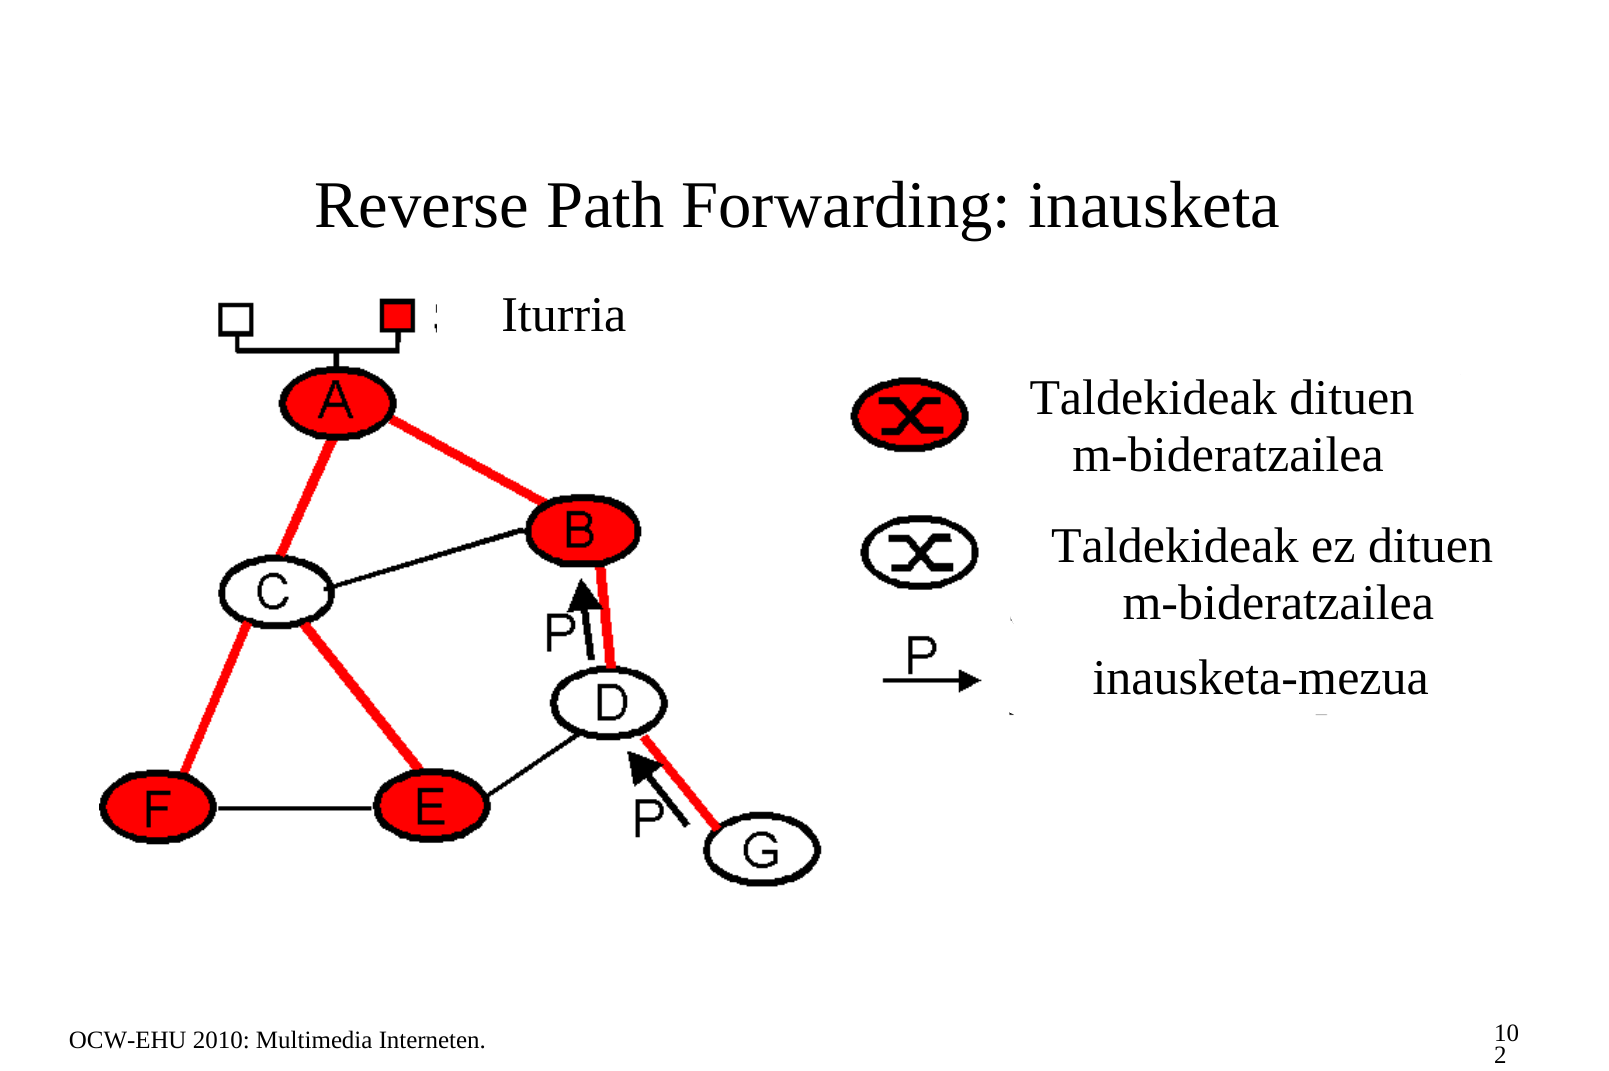

# Reverse Path Forwarding: inausketa
Iturria
Taldekideak dituen
m-bideratzailea
Taldekideak ez dituen
m-bideratzailea
inausketa-mezua
102